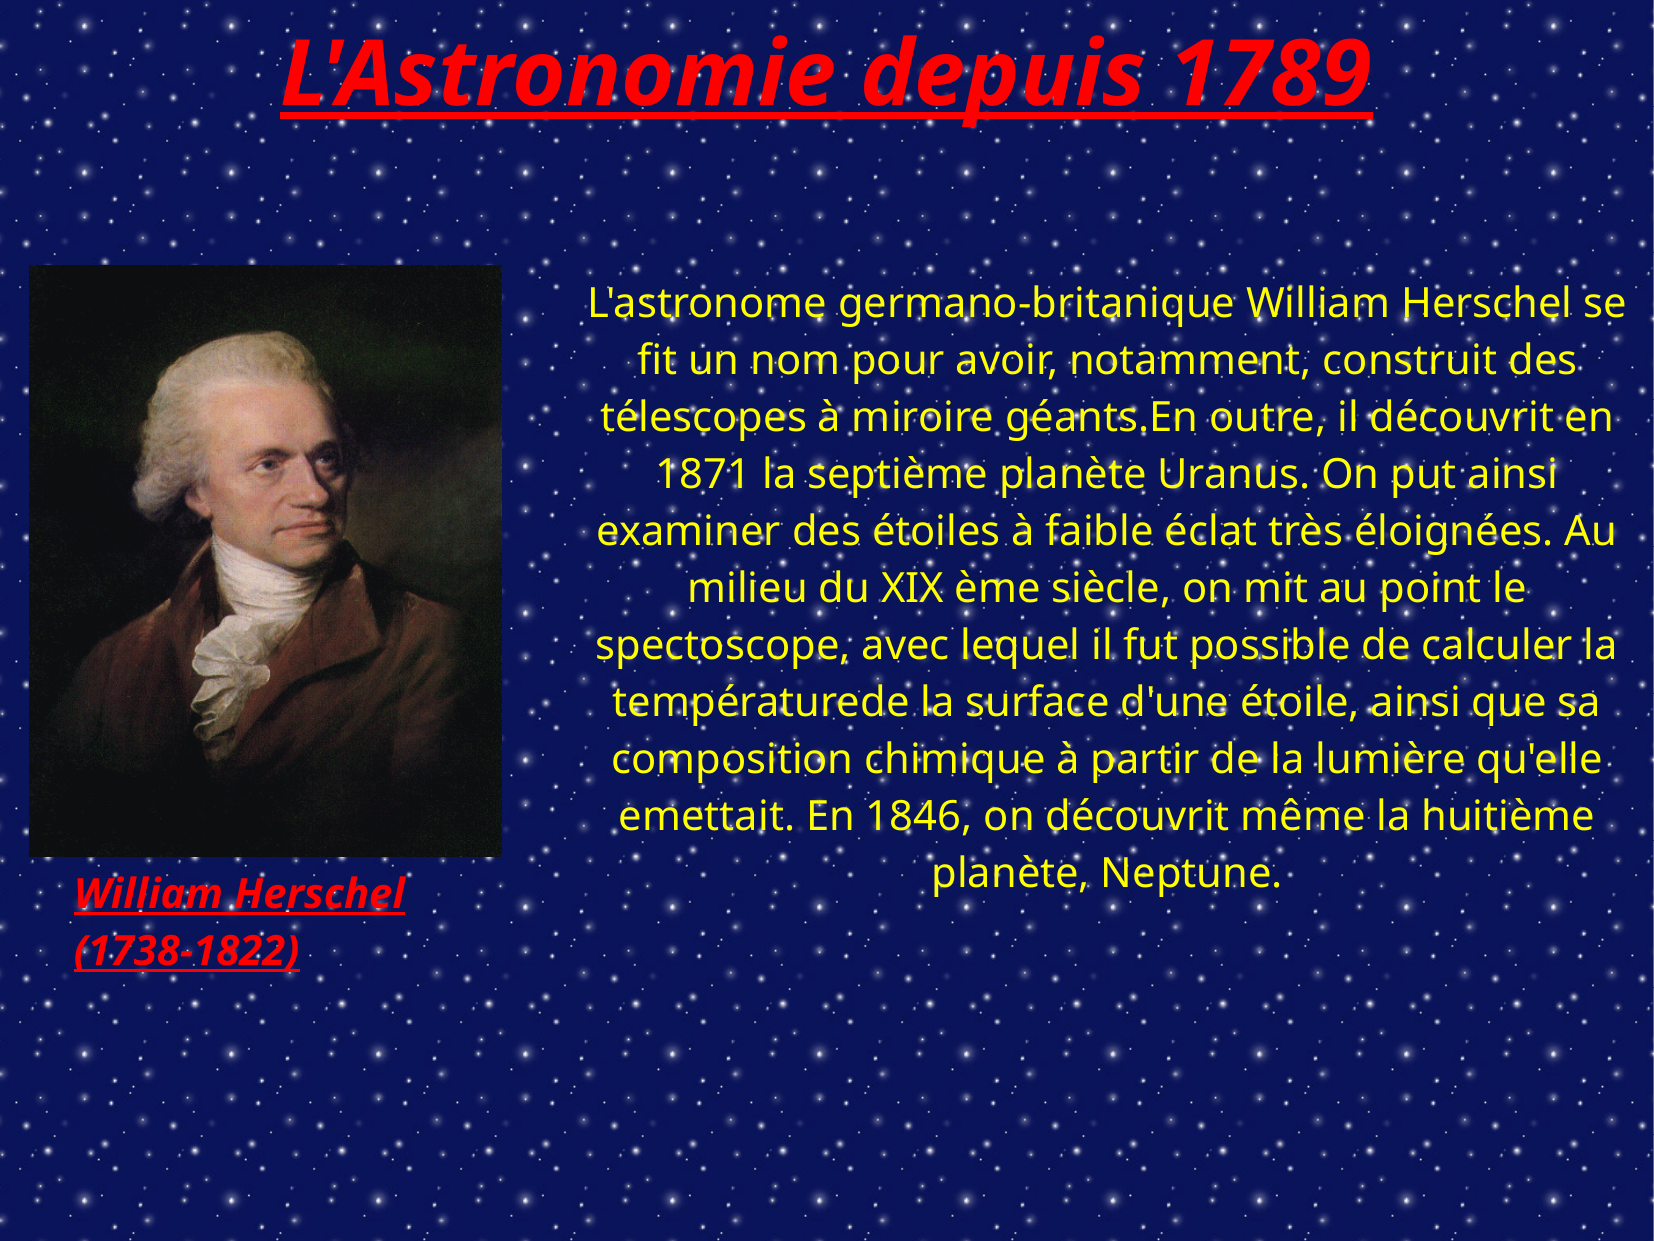

L'Astronomie depuis 1789
L'astronome germano-britanique William Herschel se fit un nom pour avoir, notamment, construit des télescopes à miroire géants.En outre, il découvrit en 1871 la septième planète Uranus. On put ainsi examiner des étoiles à faible éclat très éloignées. Au milieu du XIX ème siècle, on mit au point le spectoscope, avec lequel il fut possible de calculer la températurede la surface d'une étoile, ainsi que sa composition chimique à partir de la lumière qu'elle emettait. En 1846, on découvrit même la huitième planète, Neptune.
William Herschel (1738-1822)